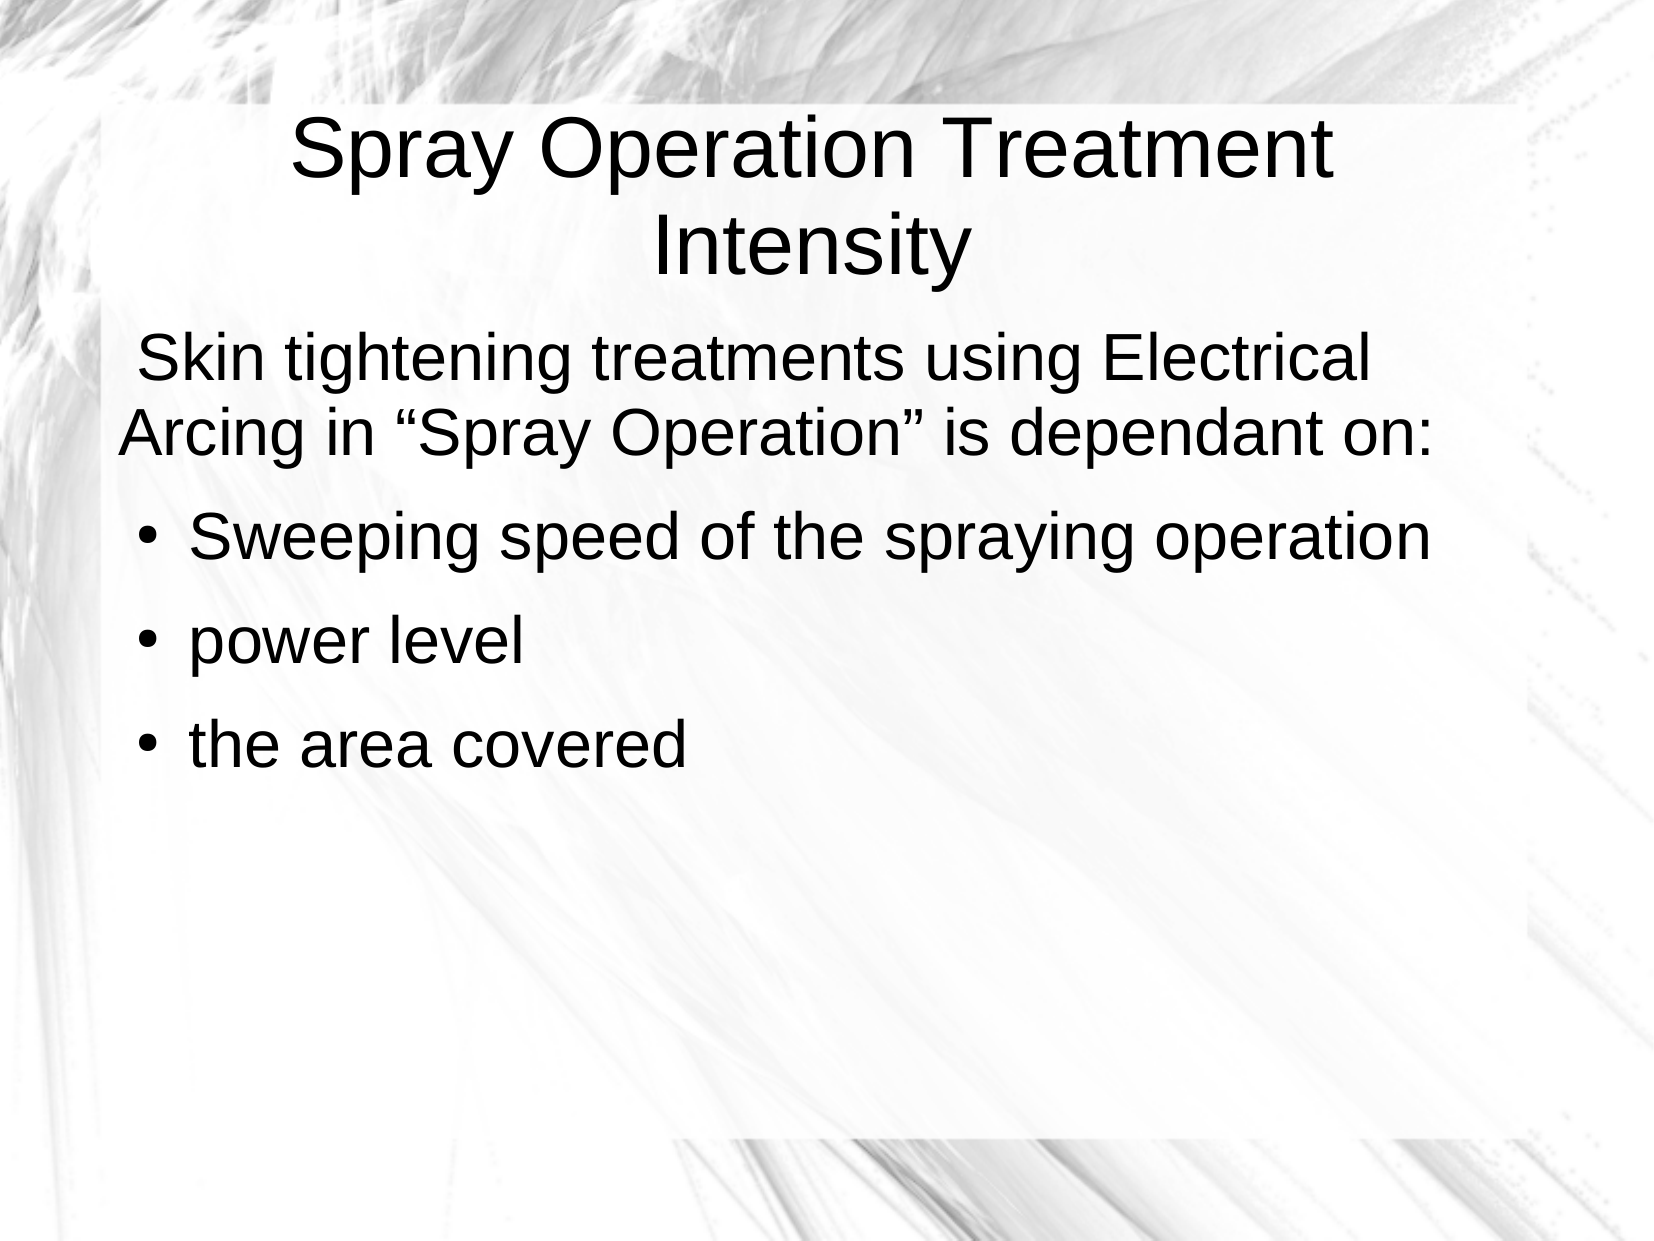

# Spray Operation Treatment Intensity
 Skin tightening treatments using Electrical Arcing in “Spray Operation” is dependant on:
Sweeping speed of the spraying operation
power level
the area covered